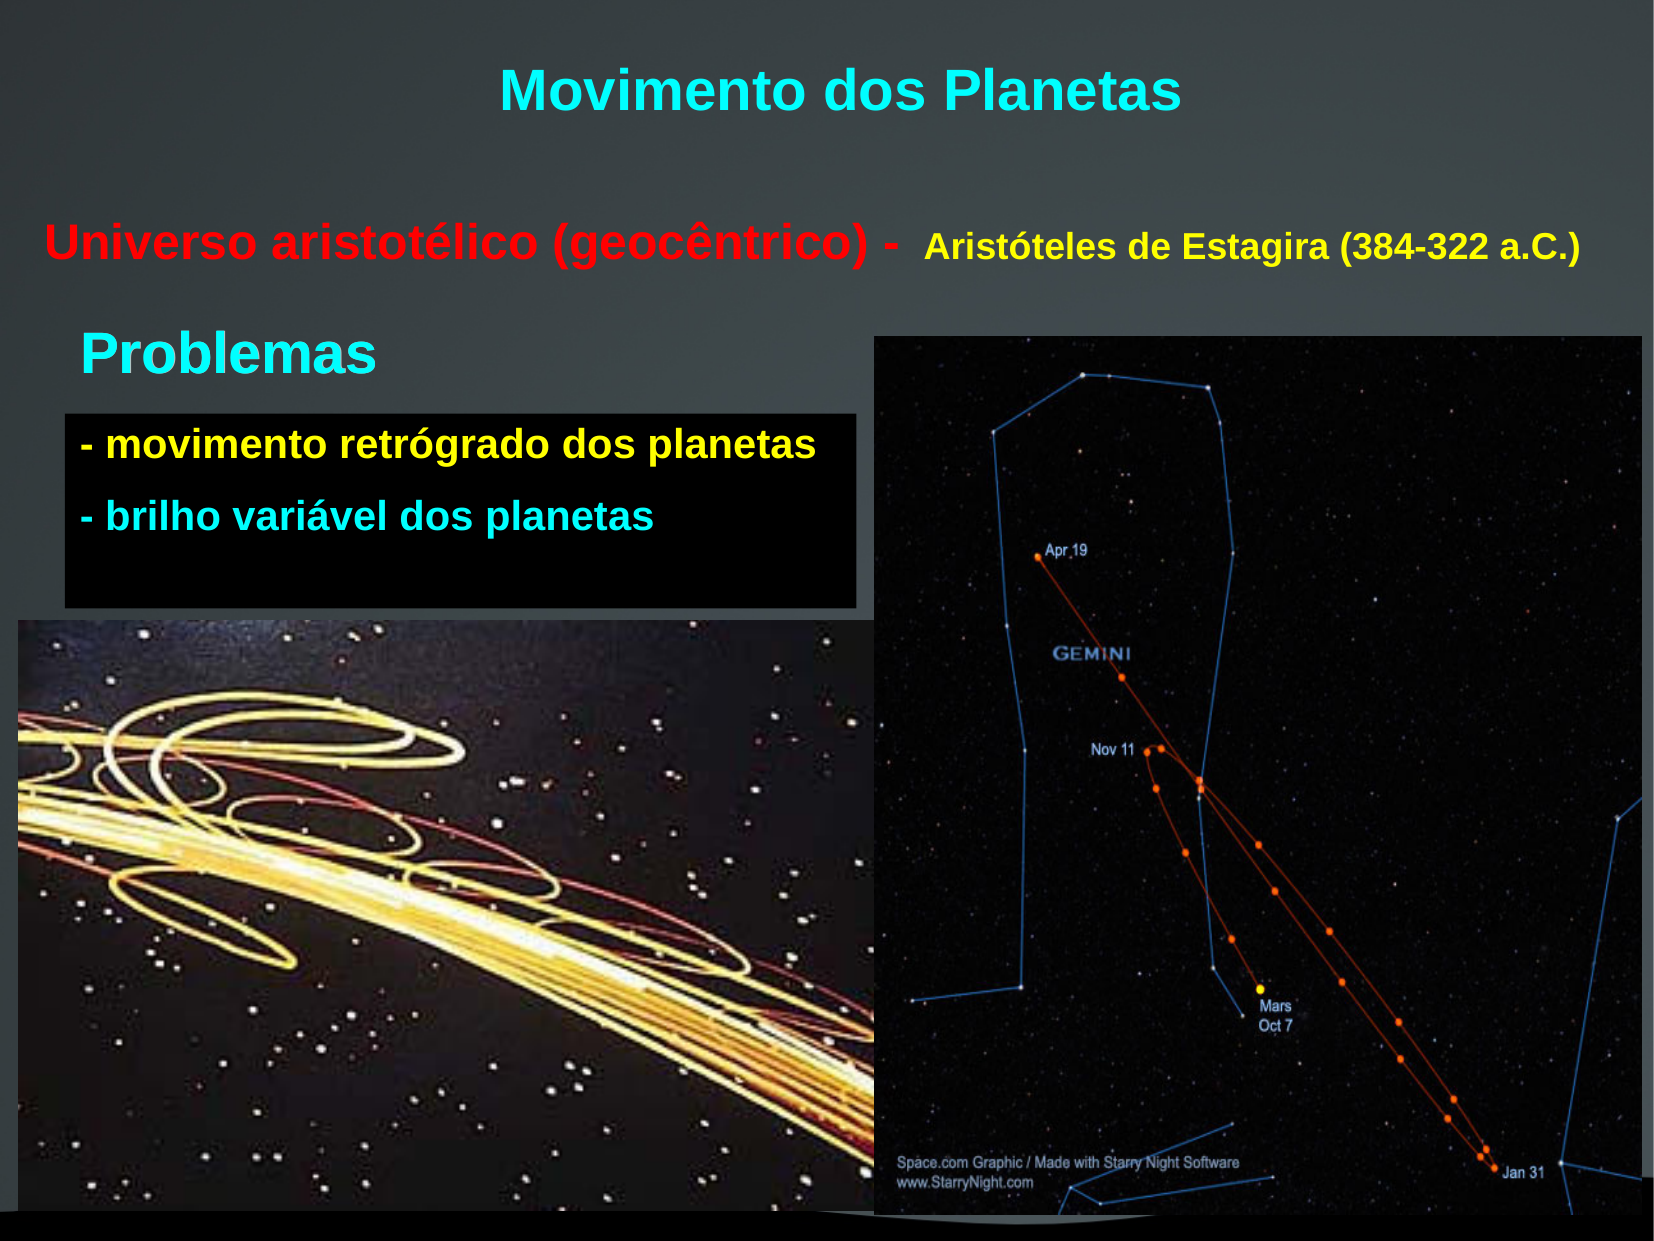

Movimento dos Planetas
Universo aristotélico (geocêntrico) - Aristóteles de Estagira (384-322 a.C.)
Problemas
- movimento retrógrado dos planetas
- brilho variável dos planetas